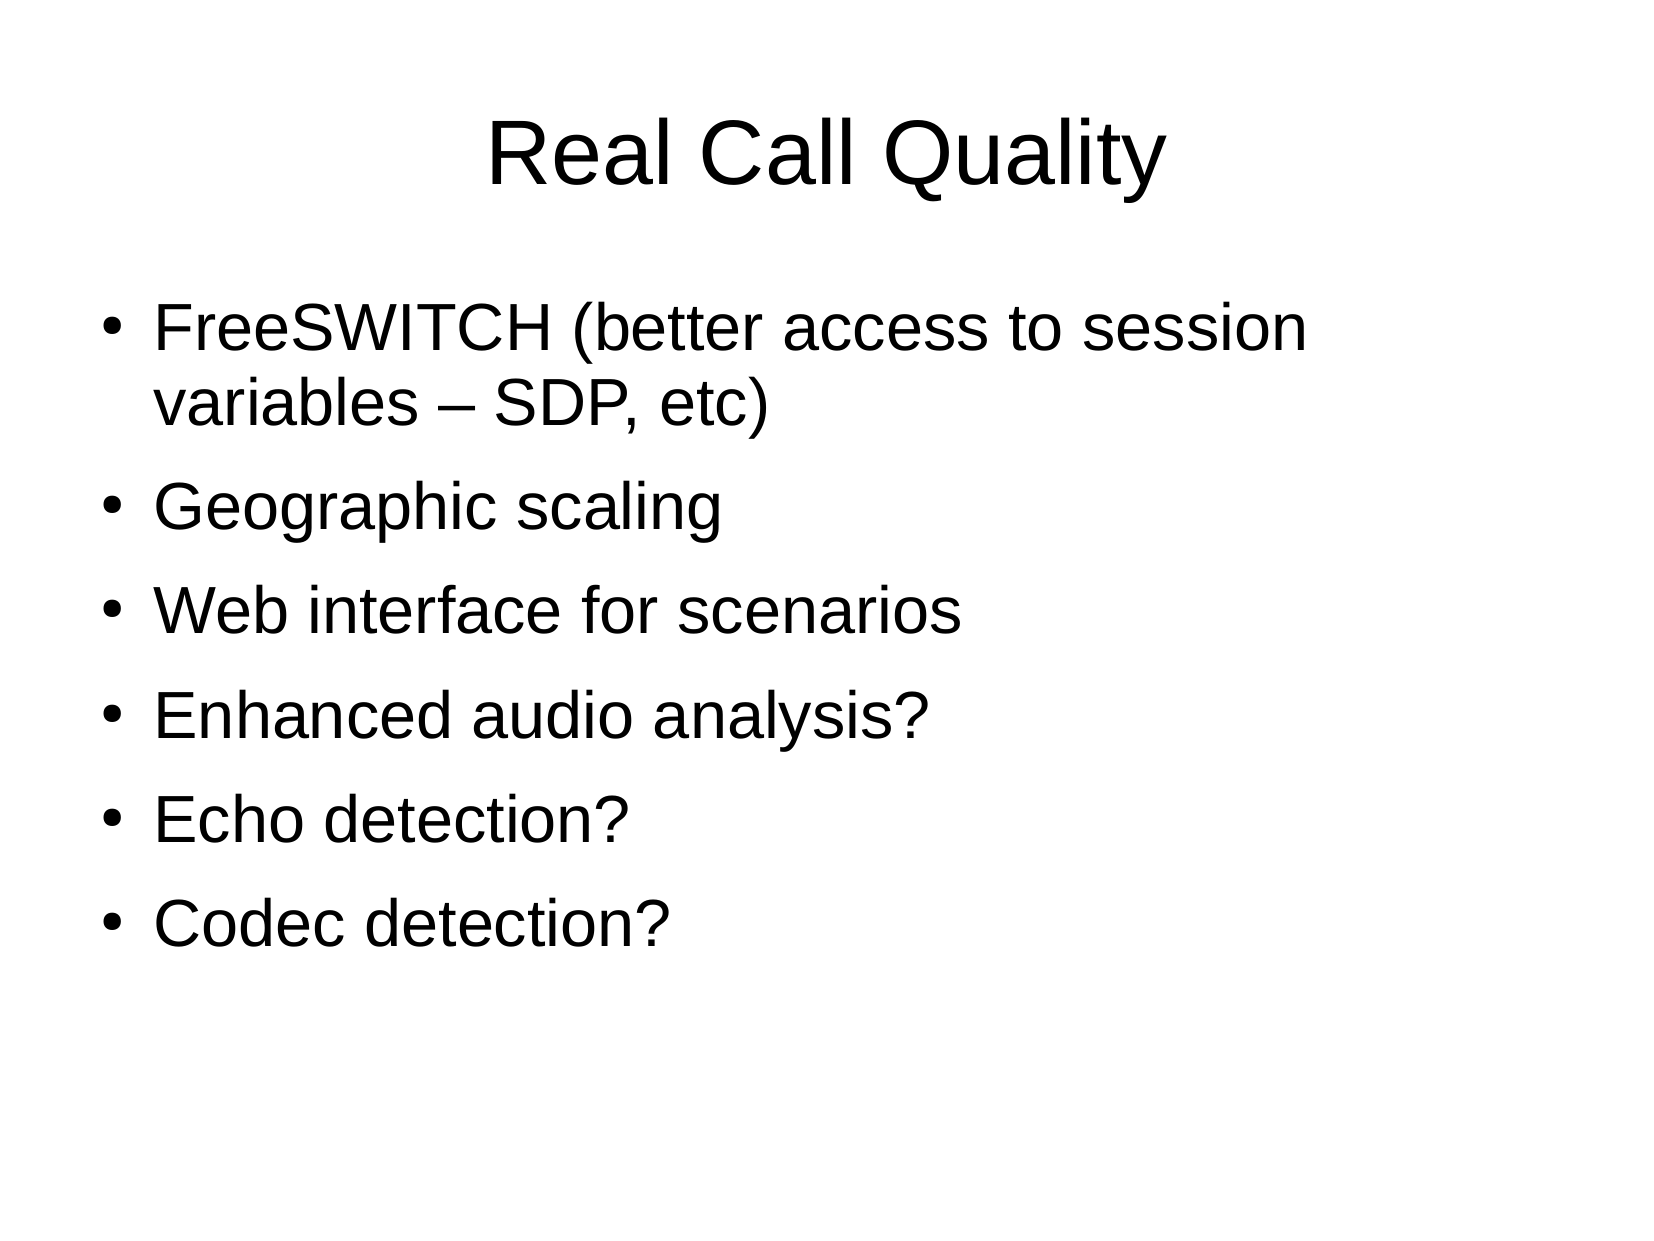

# Real Call Quality
FreeSWITCH (better access to session variables – SDP, etc)
Geographic scaling
Web interface for scenarios
Enhanced audio analysis?
Echo detection?
Codec detection?